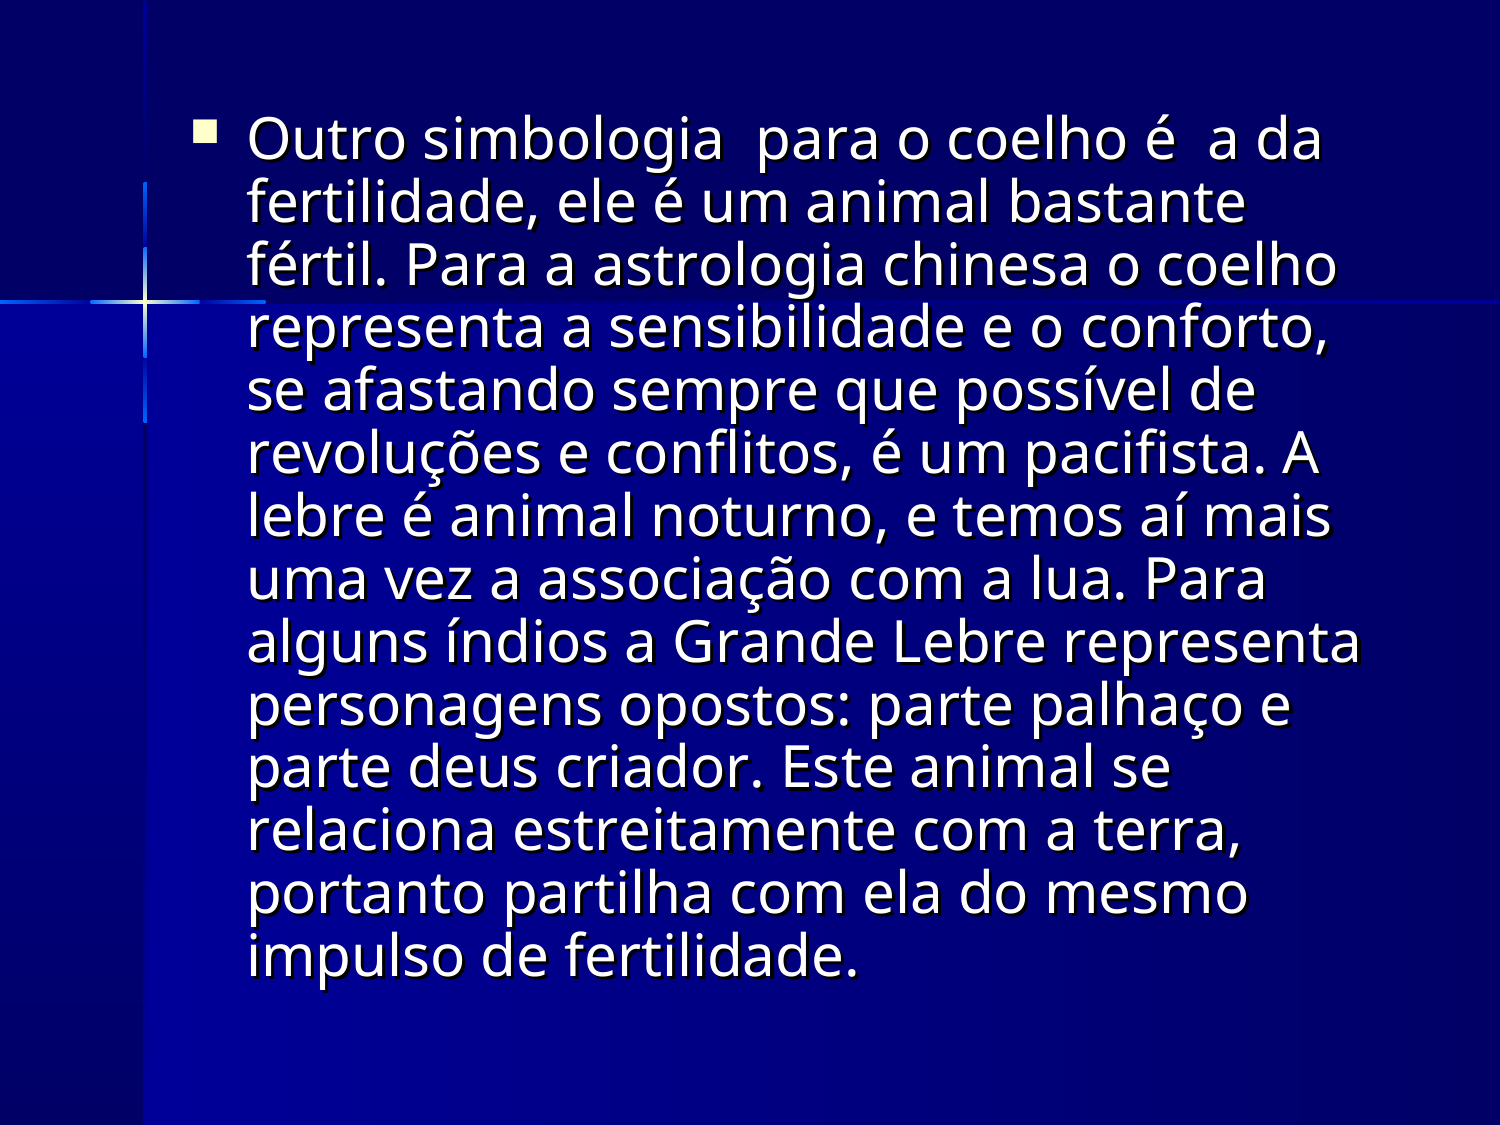

# Outro simbologia para o coelho é a da fertilidade, ele é um animal bastante fértil. Para a astrologia chinesa o coelho representa a sensibilidade e o conforto, se afastando sempre que possível de revoluções e conflitos, é um pacifista. A lebre é animal noturno, e temos aí mais uma vez a associação com a lua. Para alguns índios a Grande Lebre representa personagens opostos: parte palhaço e parte deus criador. Este animal se relaciona estreitamente com a terra, portanto partilha com ela do mesmo impulso de fertilidade.